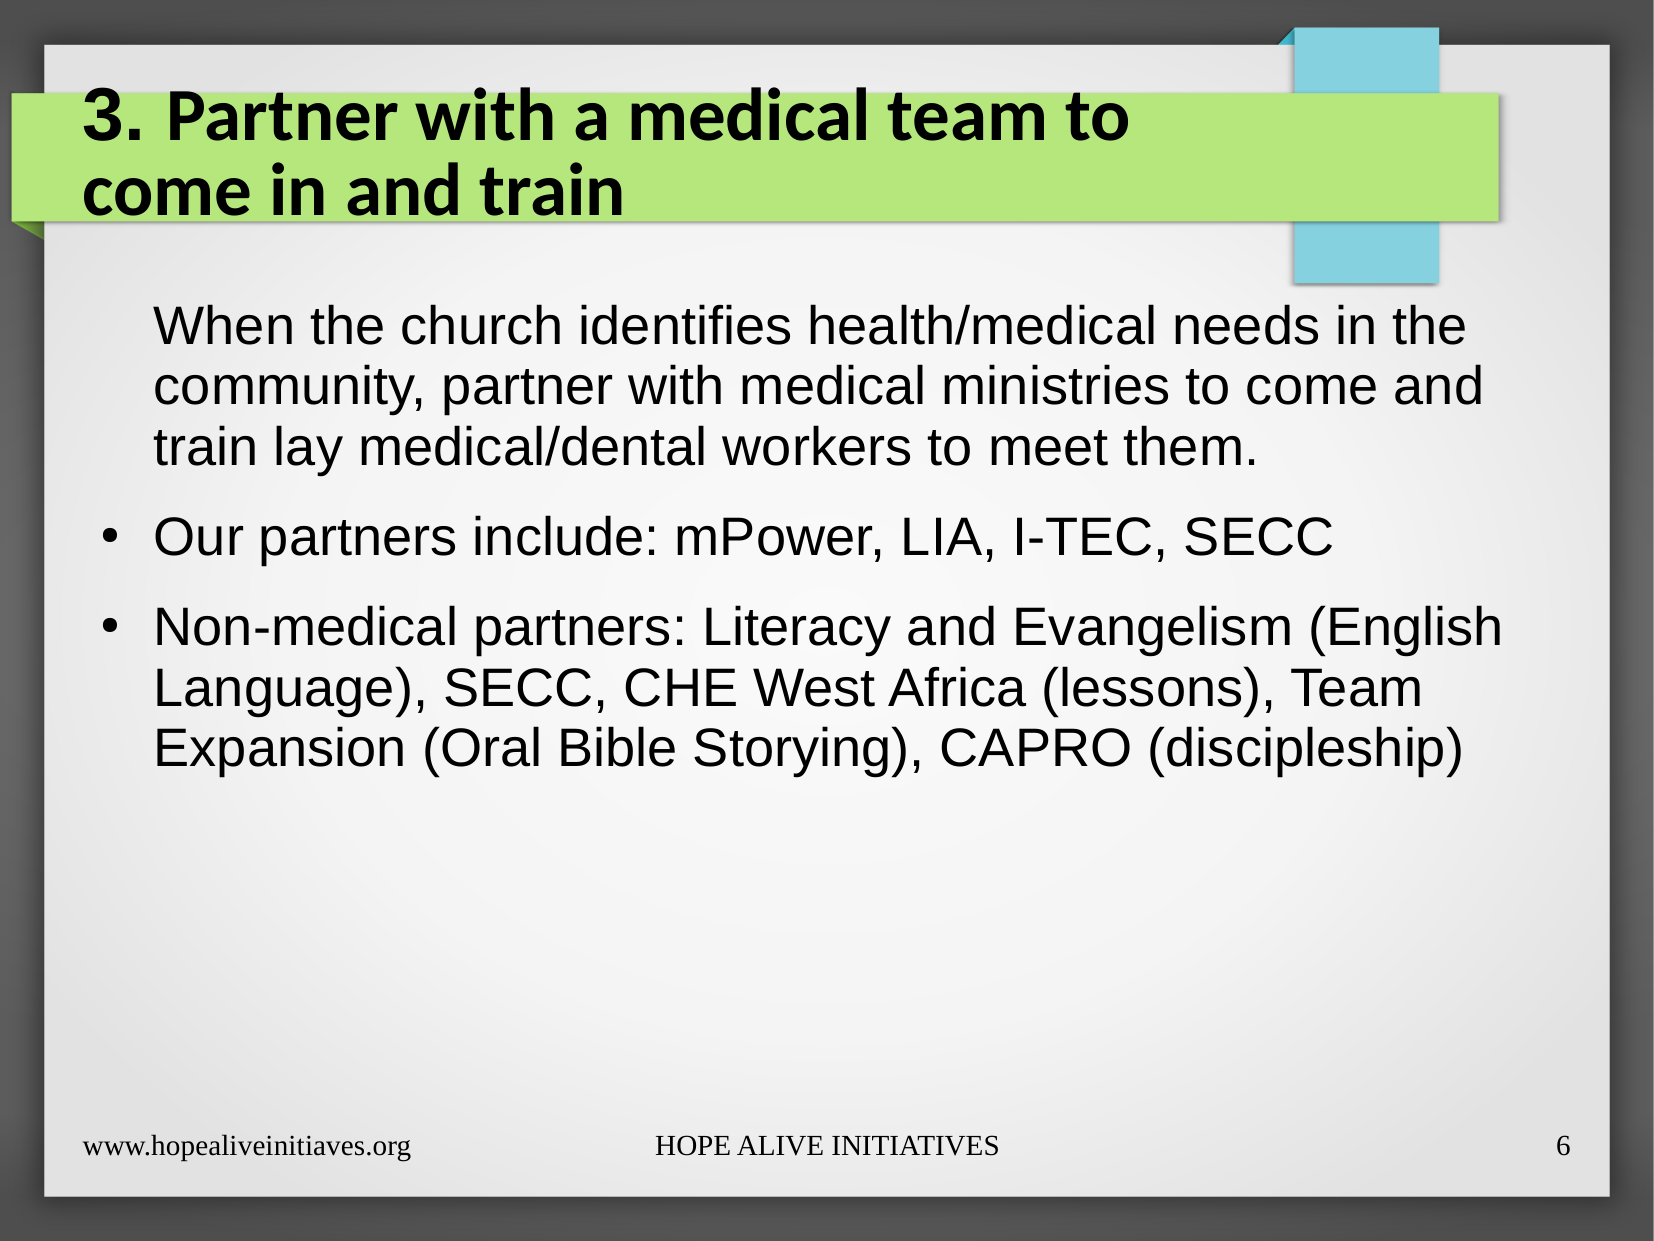

# 3. Partner with a medical team to come in and train
When the church identifies health/medical needs in the community, partner with medical ministries to come and train lay medical/dental workers to meet them.
Our partners include: mPower, LIA, I-TEC, SECC
Non-medical partners: Literacy and Evangelism (English Language), SECC, CHE West Africa (lessons), Team Expansion (Oral Bible Storying), CAPRO (discipleship)
www.hopealiveinitiaves.org
HOPE ALIVE INITIATIVES
6